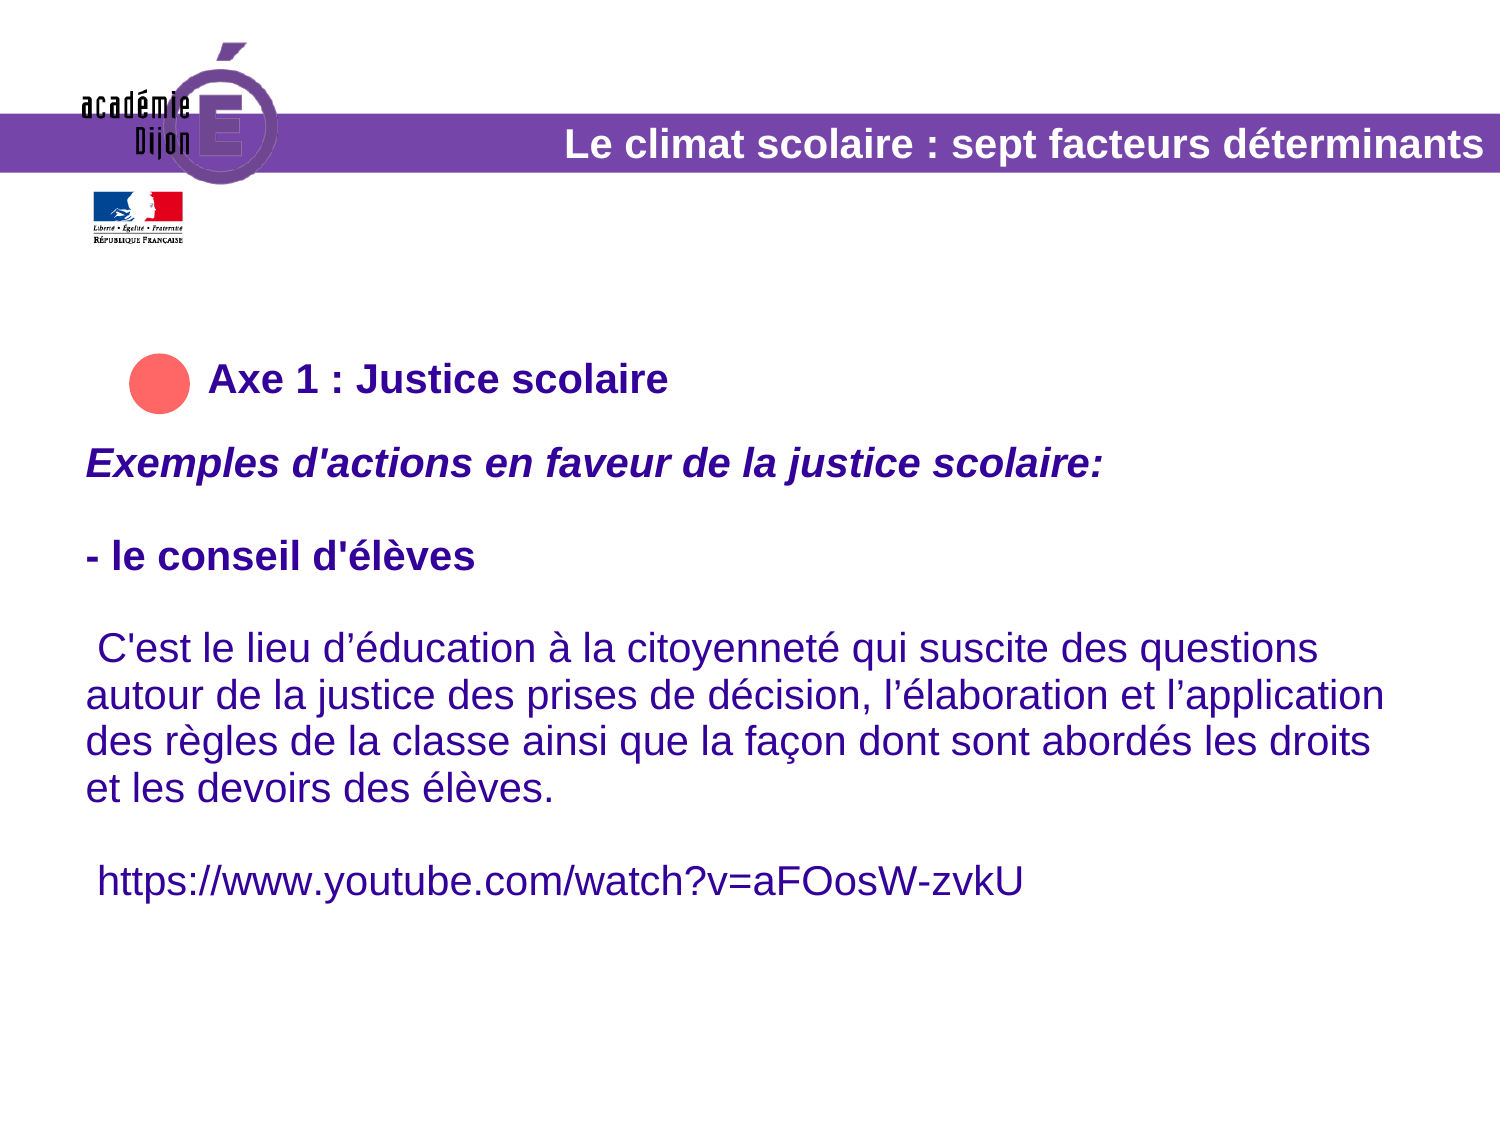

Le climat scolaire : sept facteurs déterminants
Axe 1 : Justice scolaire
Exemples d'actions en faveur de la justice scolaire:
- le conseil d'élèves
 C'est le lieu d’éducation à la citoyenneté qui suscite des questions autour de la justice des prises de décision, l’élaboration et l’application des règles de la classe ainsi que la façon dont sont abordés les droits et les devoirs des élèves.
 https://www.youtube.com/watch?v=aFOosW-zvkU